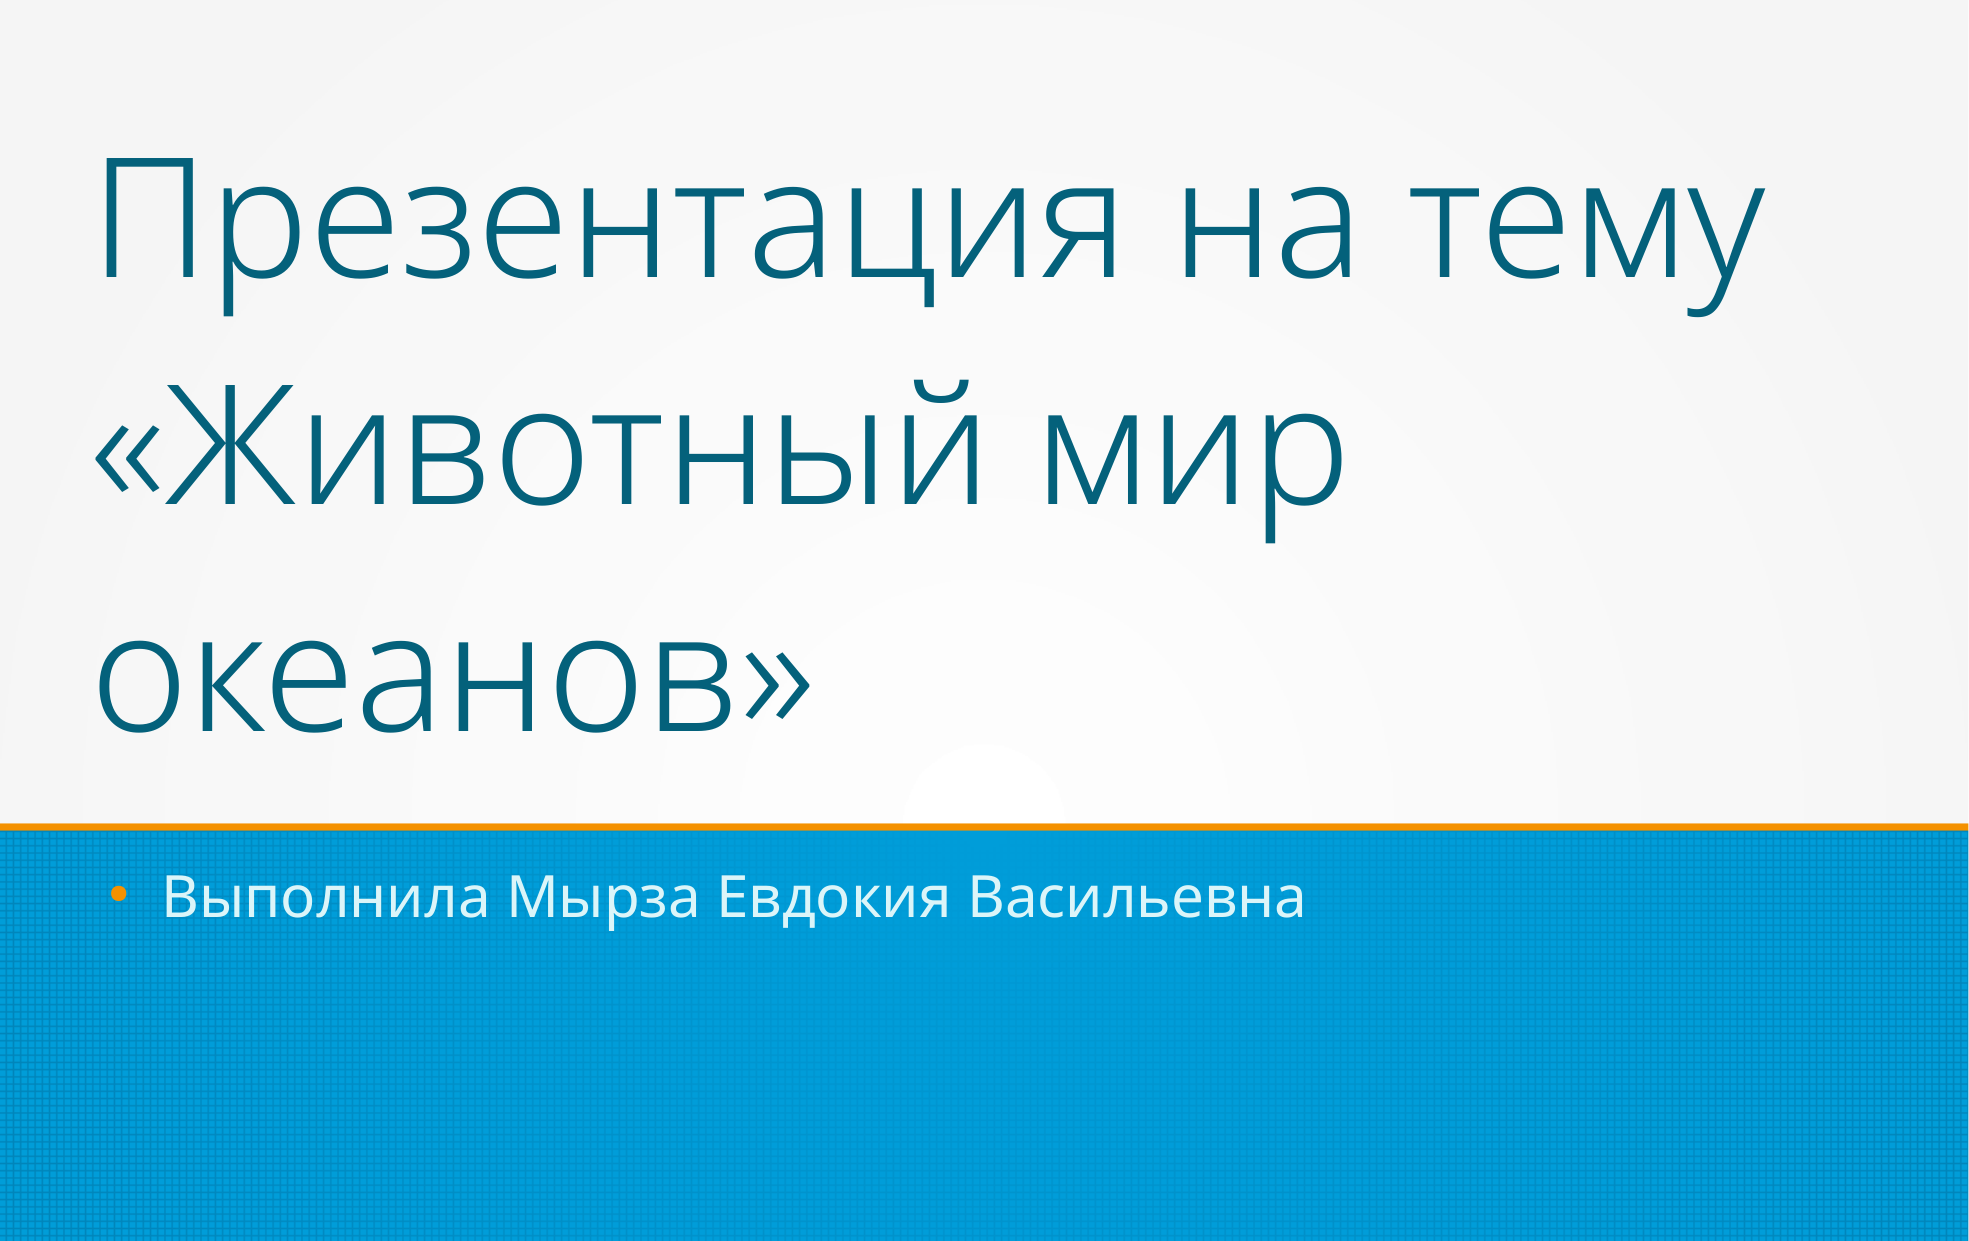

# Презентация на тему «Животный мир океанов»
Выполнила Мырза Евдокия Васильевна